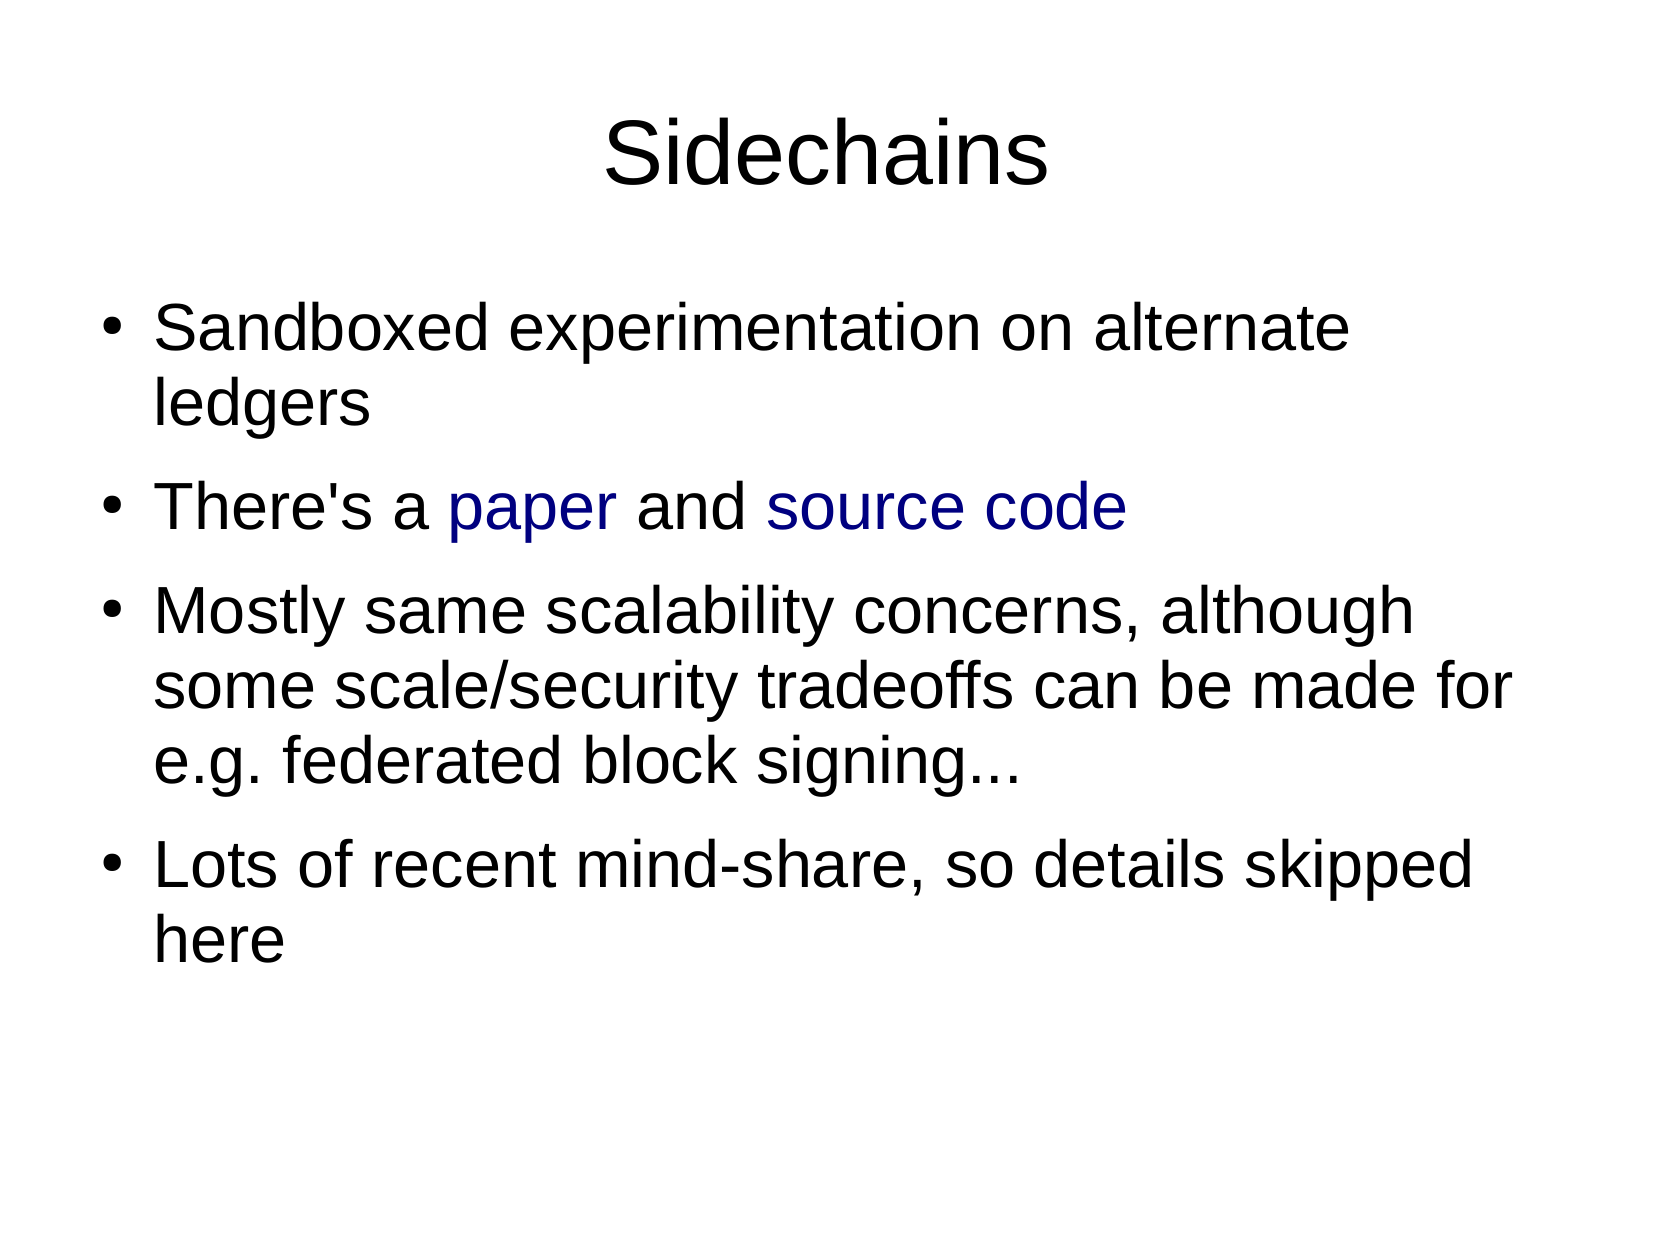

# Sidechains
Sandboxed experimentation on alternate ledgers
There's a paper and source code
Mostly same scalability concerns, although some scale/security tradeoffs can be made for e.g. federated block signing...
Lots of recent mind-share, so details skipped here